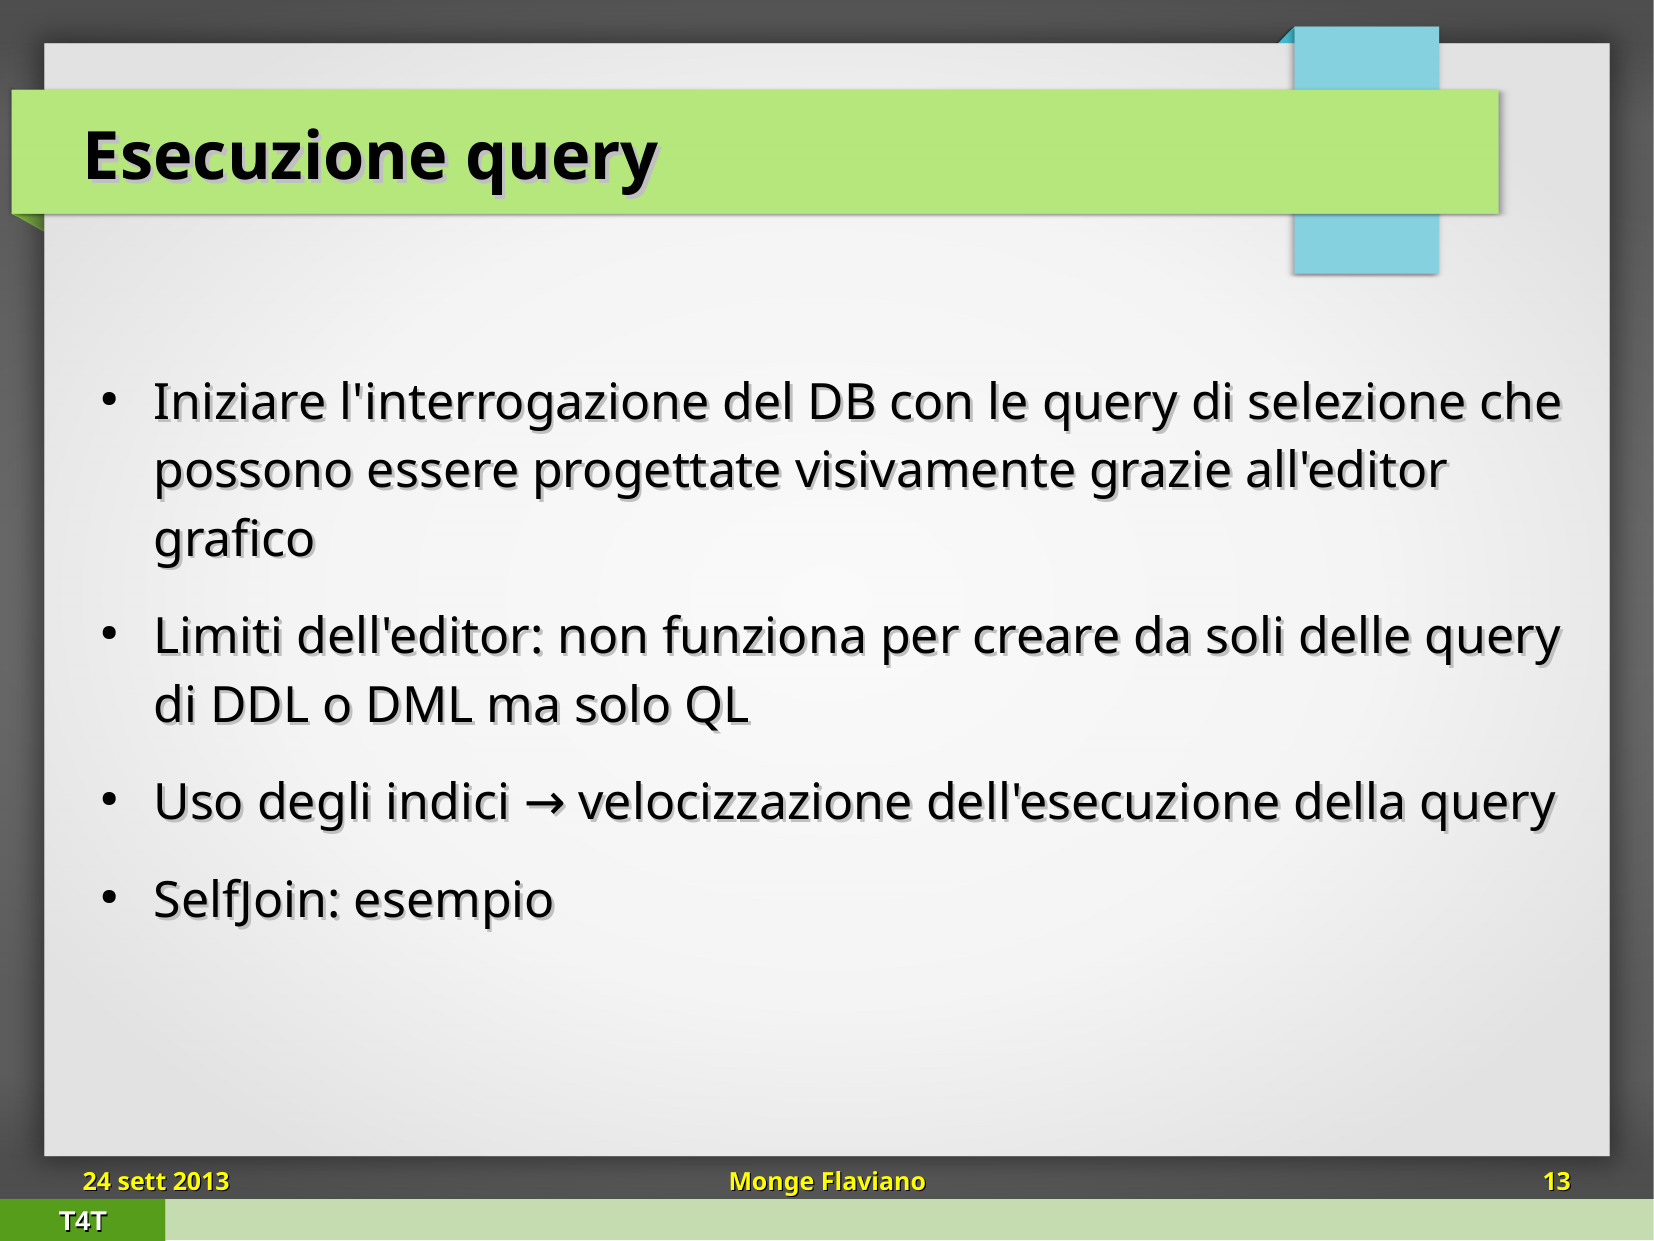

# Esecuzione query
Iniziare l'interrogazione del DB con le query di selezione che possono essere progettate visivamente grazie all'editor grafico
Limiti dell'editor: non funziona per creare da soli delle query di DDL o DML ma solo QL
Uso degli indici → velocizzazione dell'esecuzione della query
SelfJoin: esempio
24 sett 2013
Monge Flaviano
13